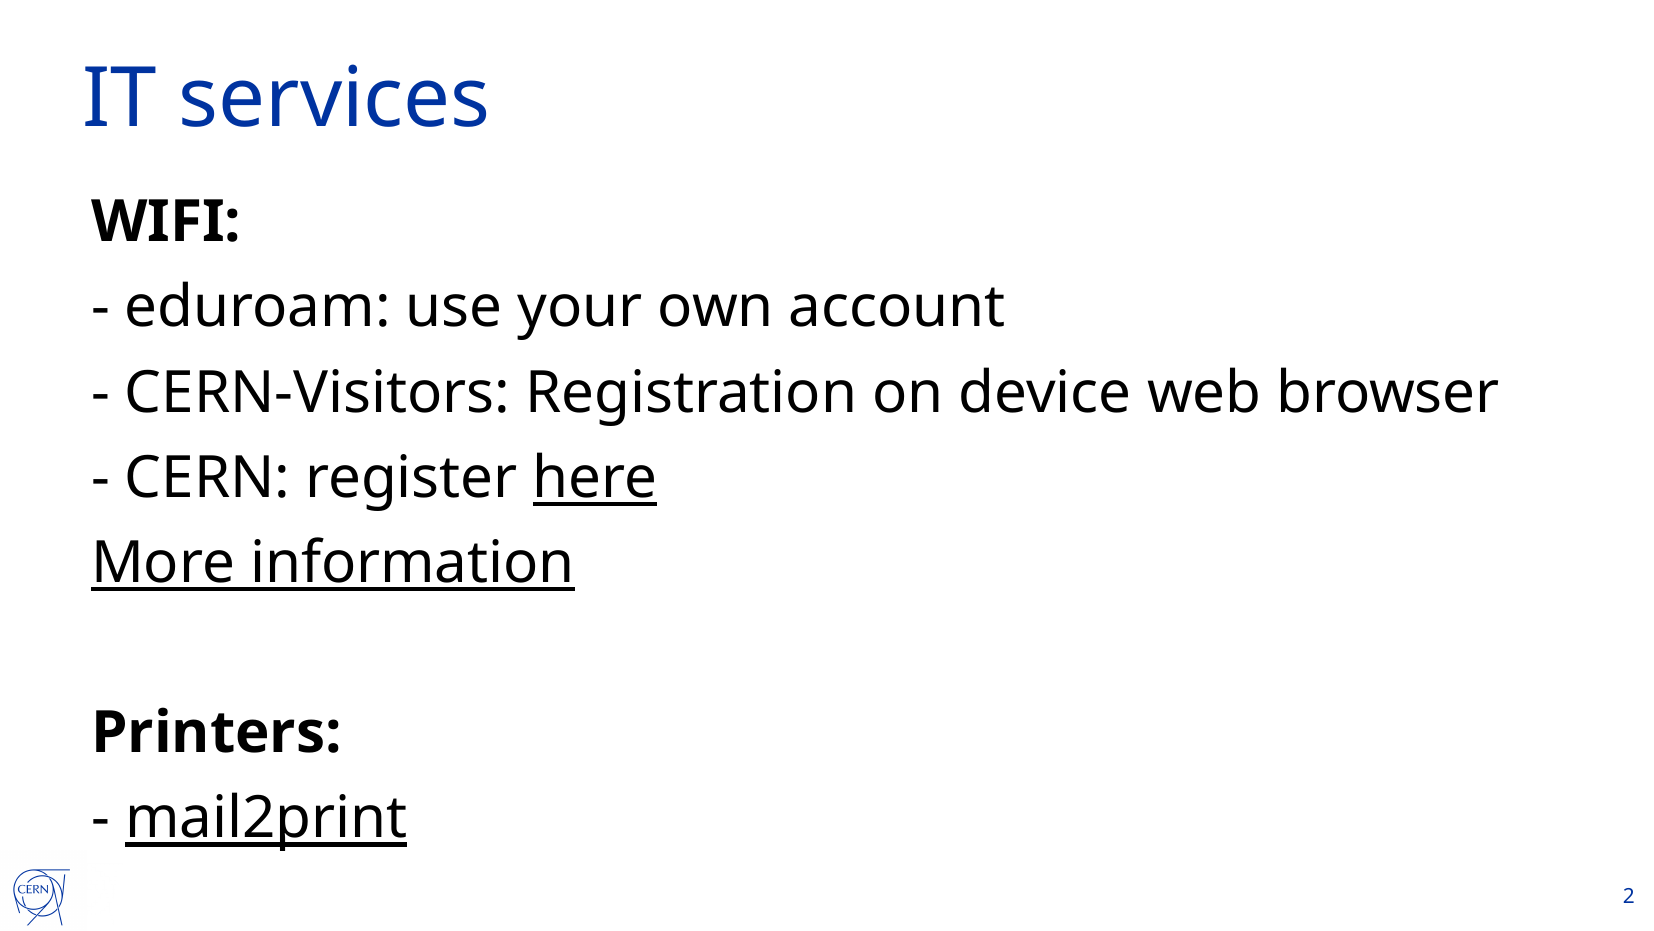

# IT services
WIFI:
- eduroam: use your own account
- CERN-Visitors: Registration on device web browser
- CERN: register here
More information
Printers:
- mail2print